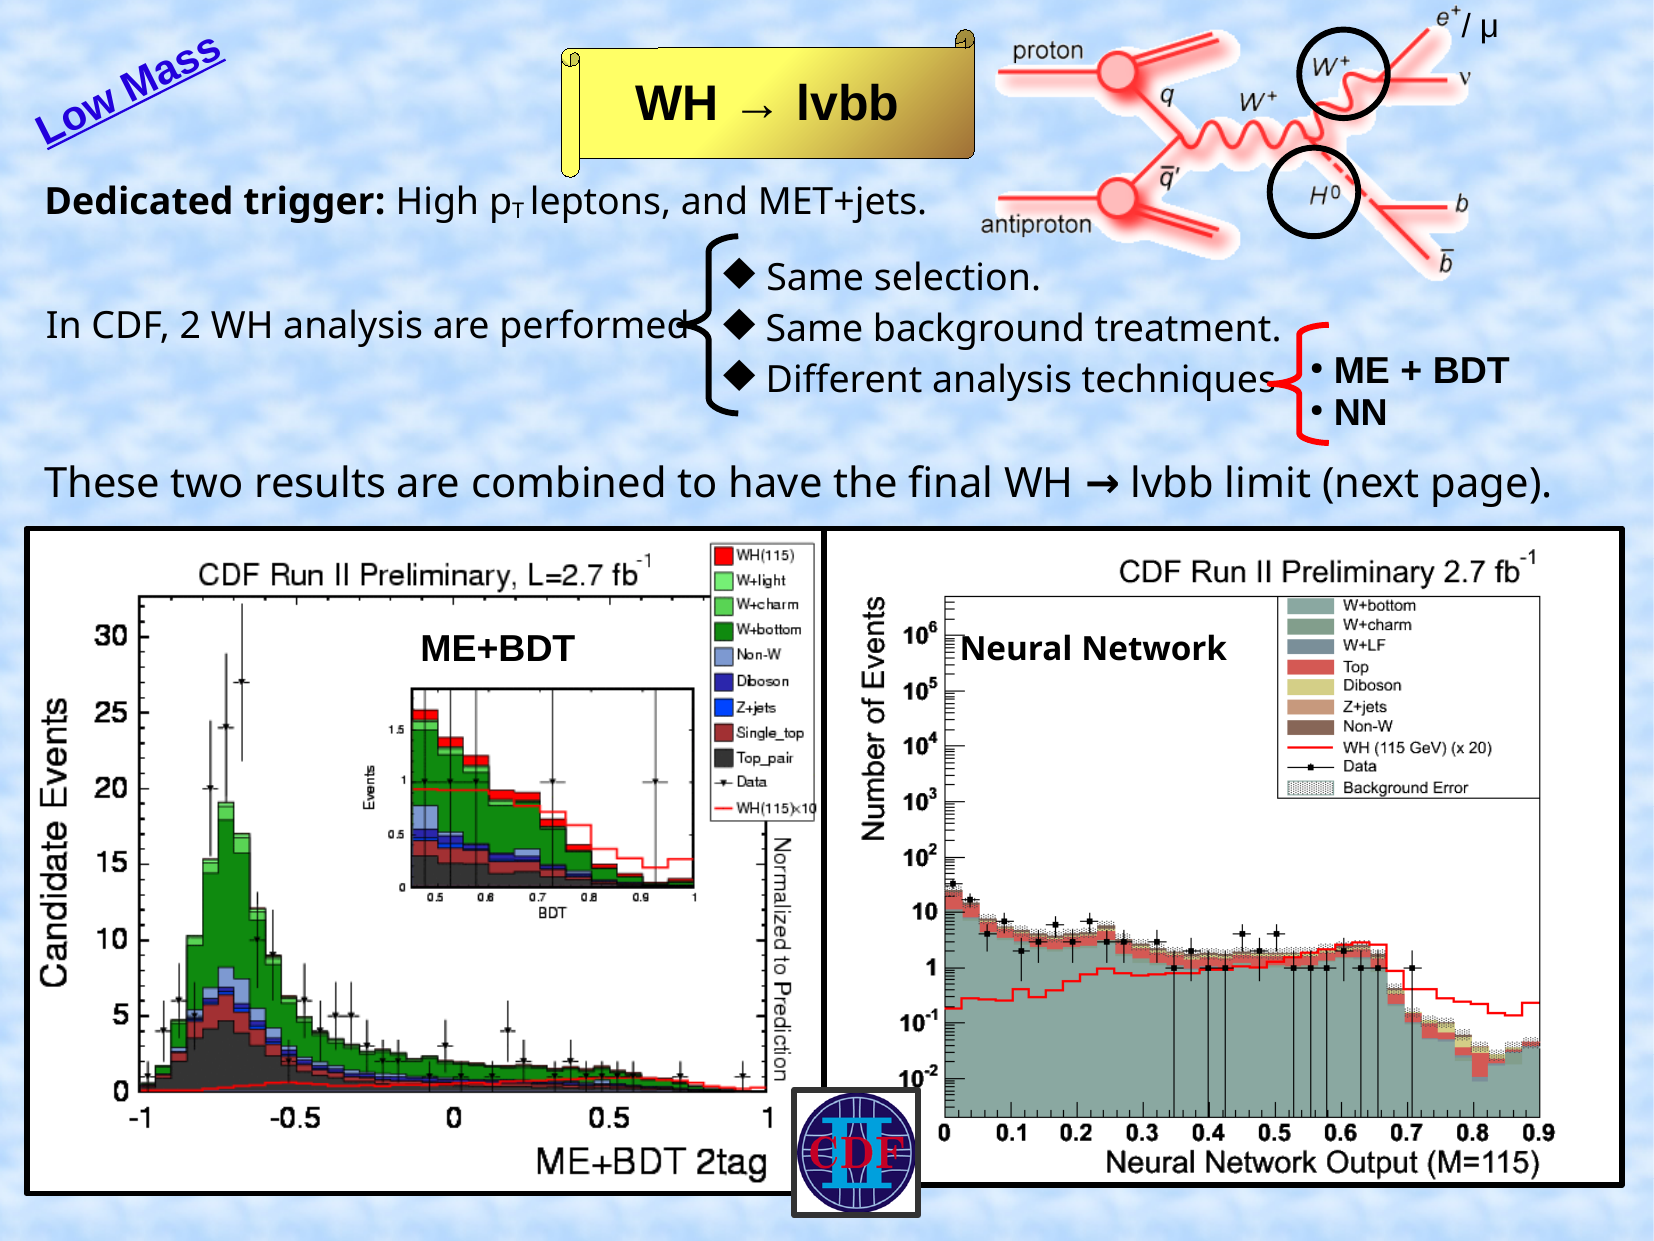

/ μ
WH → lvbb
Low Mass
Dedicated trigger: High pT leptons, and MET+jets.
 Same selection.
 Same background treatment.
 Different analysis techniques
In CDF, 2 WH analysis are performed
 ME + BDT
 NN
These two results are combined to have the final WH → lvbb limit (next page).
Neural Network
ME+BDT
Bárbara Álvarez- U. de Oviedo
11